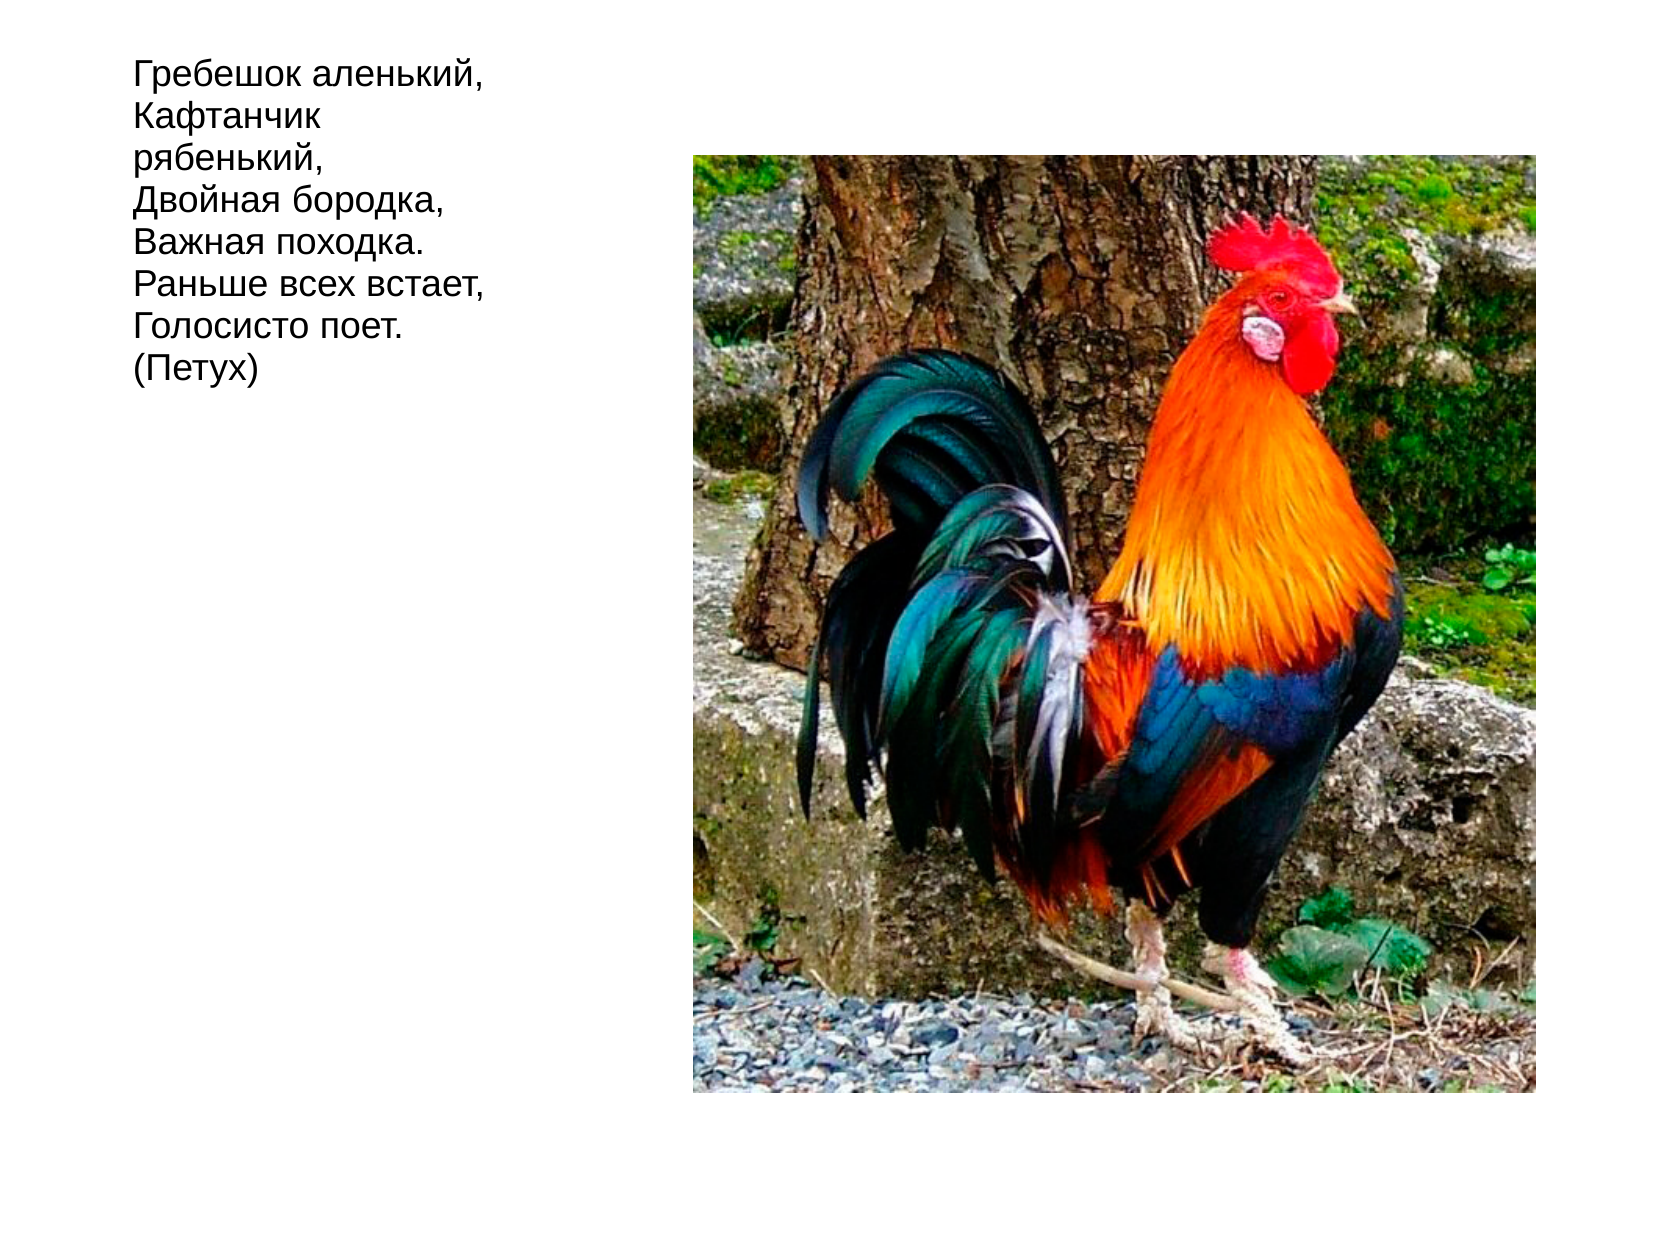

Гребешок аленький,
Кафтанчик рябенький,
Двойная бородка,
Важная походка.
Раньше всех встает,
Голосисто поет.
(Петух)